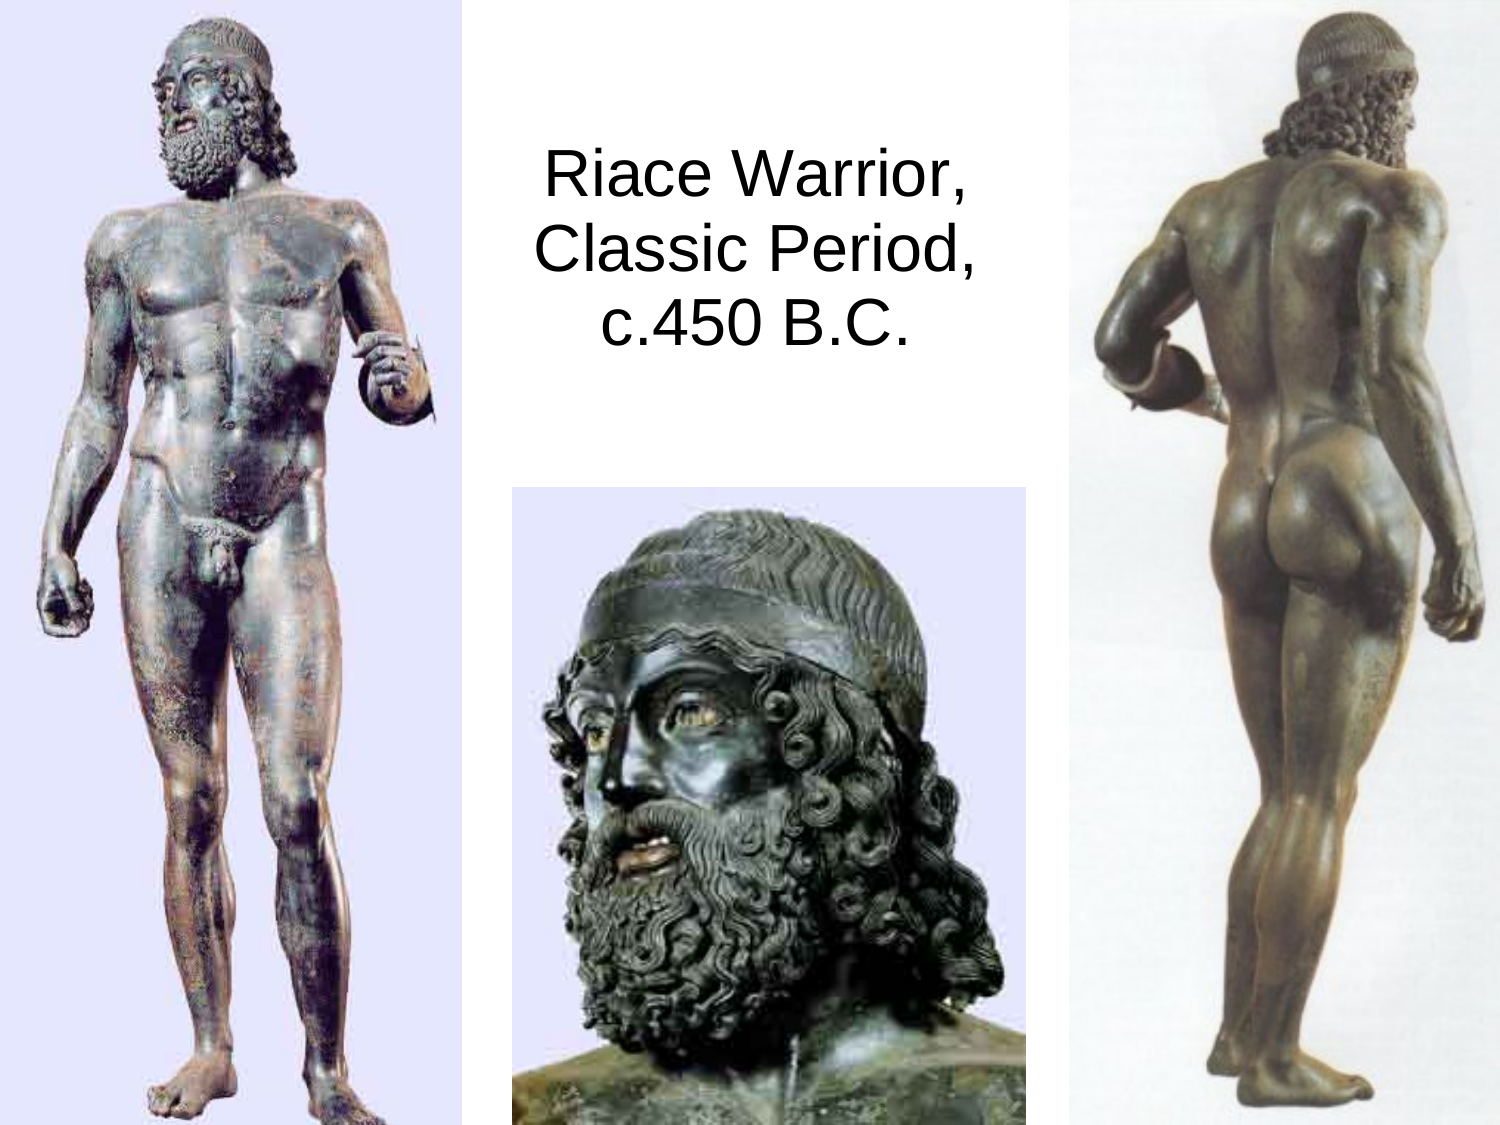

# Riace Warrior, Classic Period, c.450 B.C.